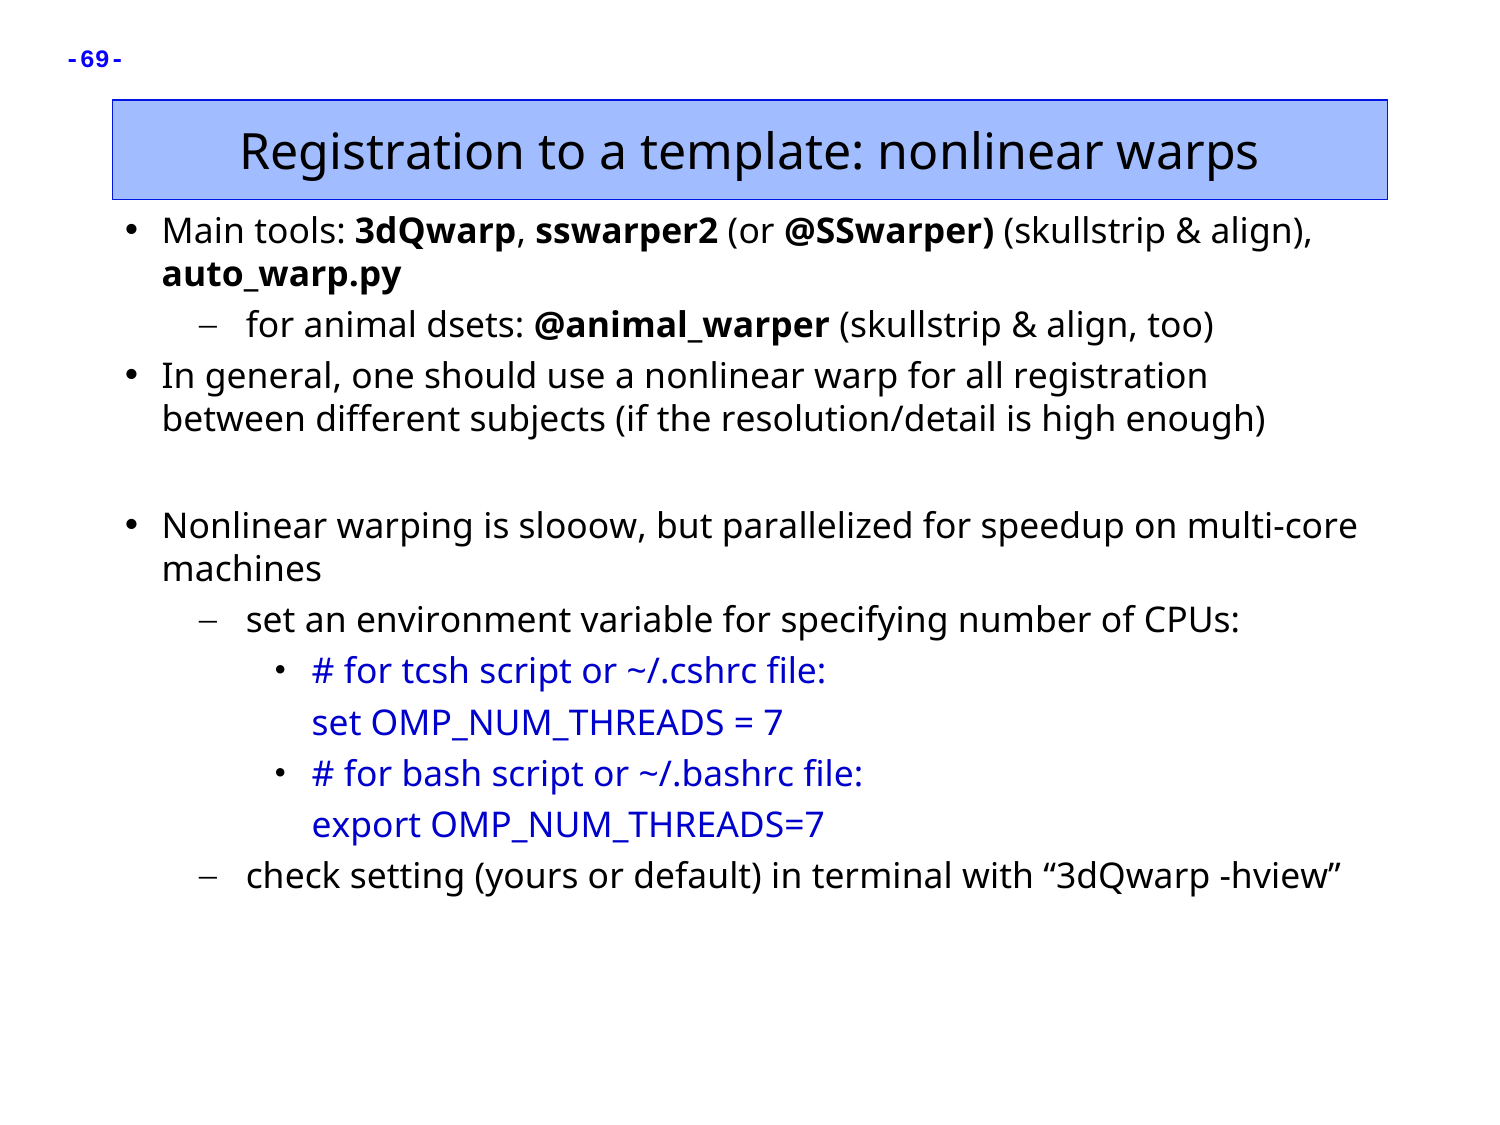

Registration to a template: nonlinear warps
Main tools: 3dQwarp, sswarper2 (or @SSwarper) (skullstrip & align), auto_warp.py
for animal dsets: @animal_warper (skullstrip & align, too)
In general, one should use a nonlinear warp for all registration between different subjects (if the resolution/detail is high enough)
Nonlinear warping is slooow, but parallelized for speedup on multi-core machines
set an environment variable for specifying number of CPUs:
# for tcsh script or ~/.cshrc file:
set OMP_NUM_THREADS = 7
# for bash script or ~/.bashrc file:
export OMP_NUM_THREADS=7
check setting (yours or default) in terminal with “3dQwarp -hview”